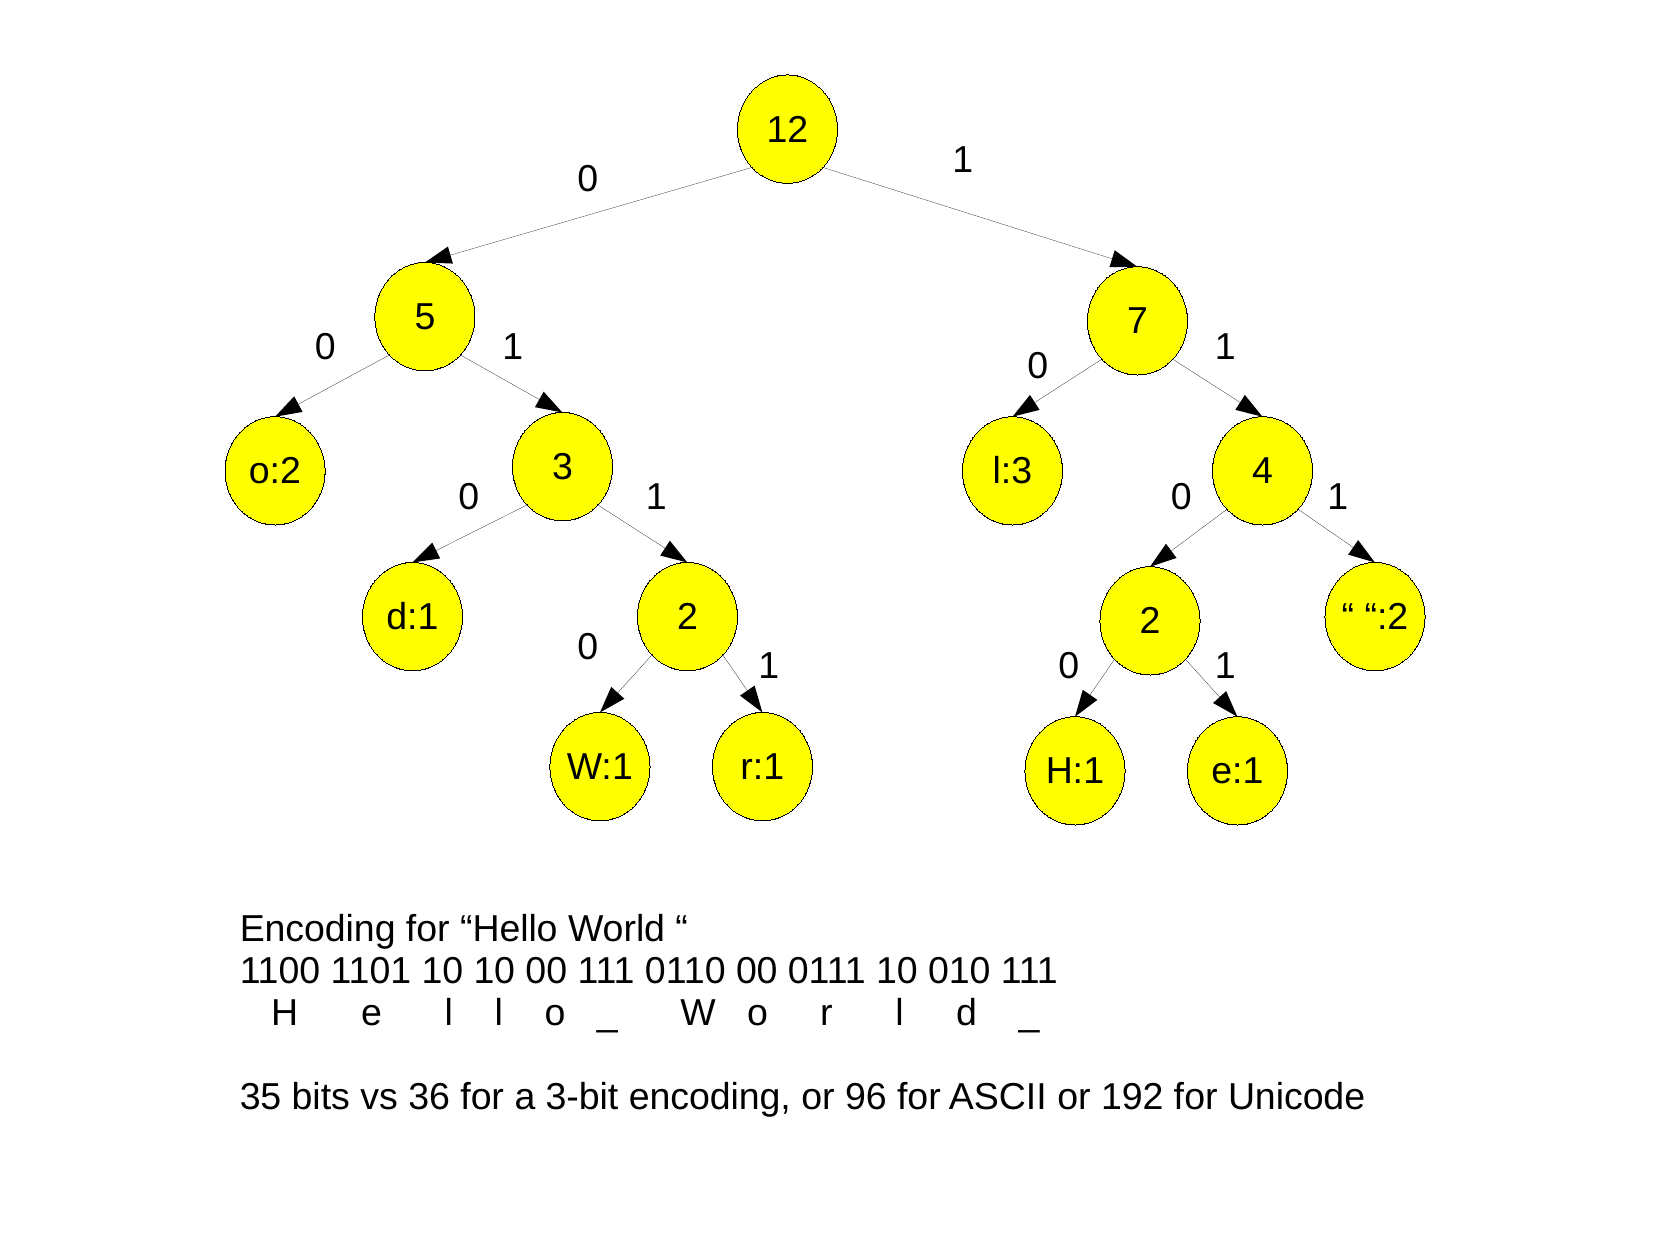

12
1
0
5
7
0
1
1
0
3
o:2
l:3
4
0
1
0
1
d:1
2
“ “:2
2
0
1
0
1
W:1
r:1
H:1
e:1
Encoding for “Hello World “
1100 1101 10 10 00 111 0110 00 0111 10 010 111
 H e l l o _ W o r l d _
35 bits vs 36 for a 3-bit encoding, or 96 for ASCII or 192 for Unicode